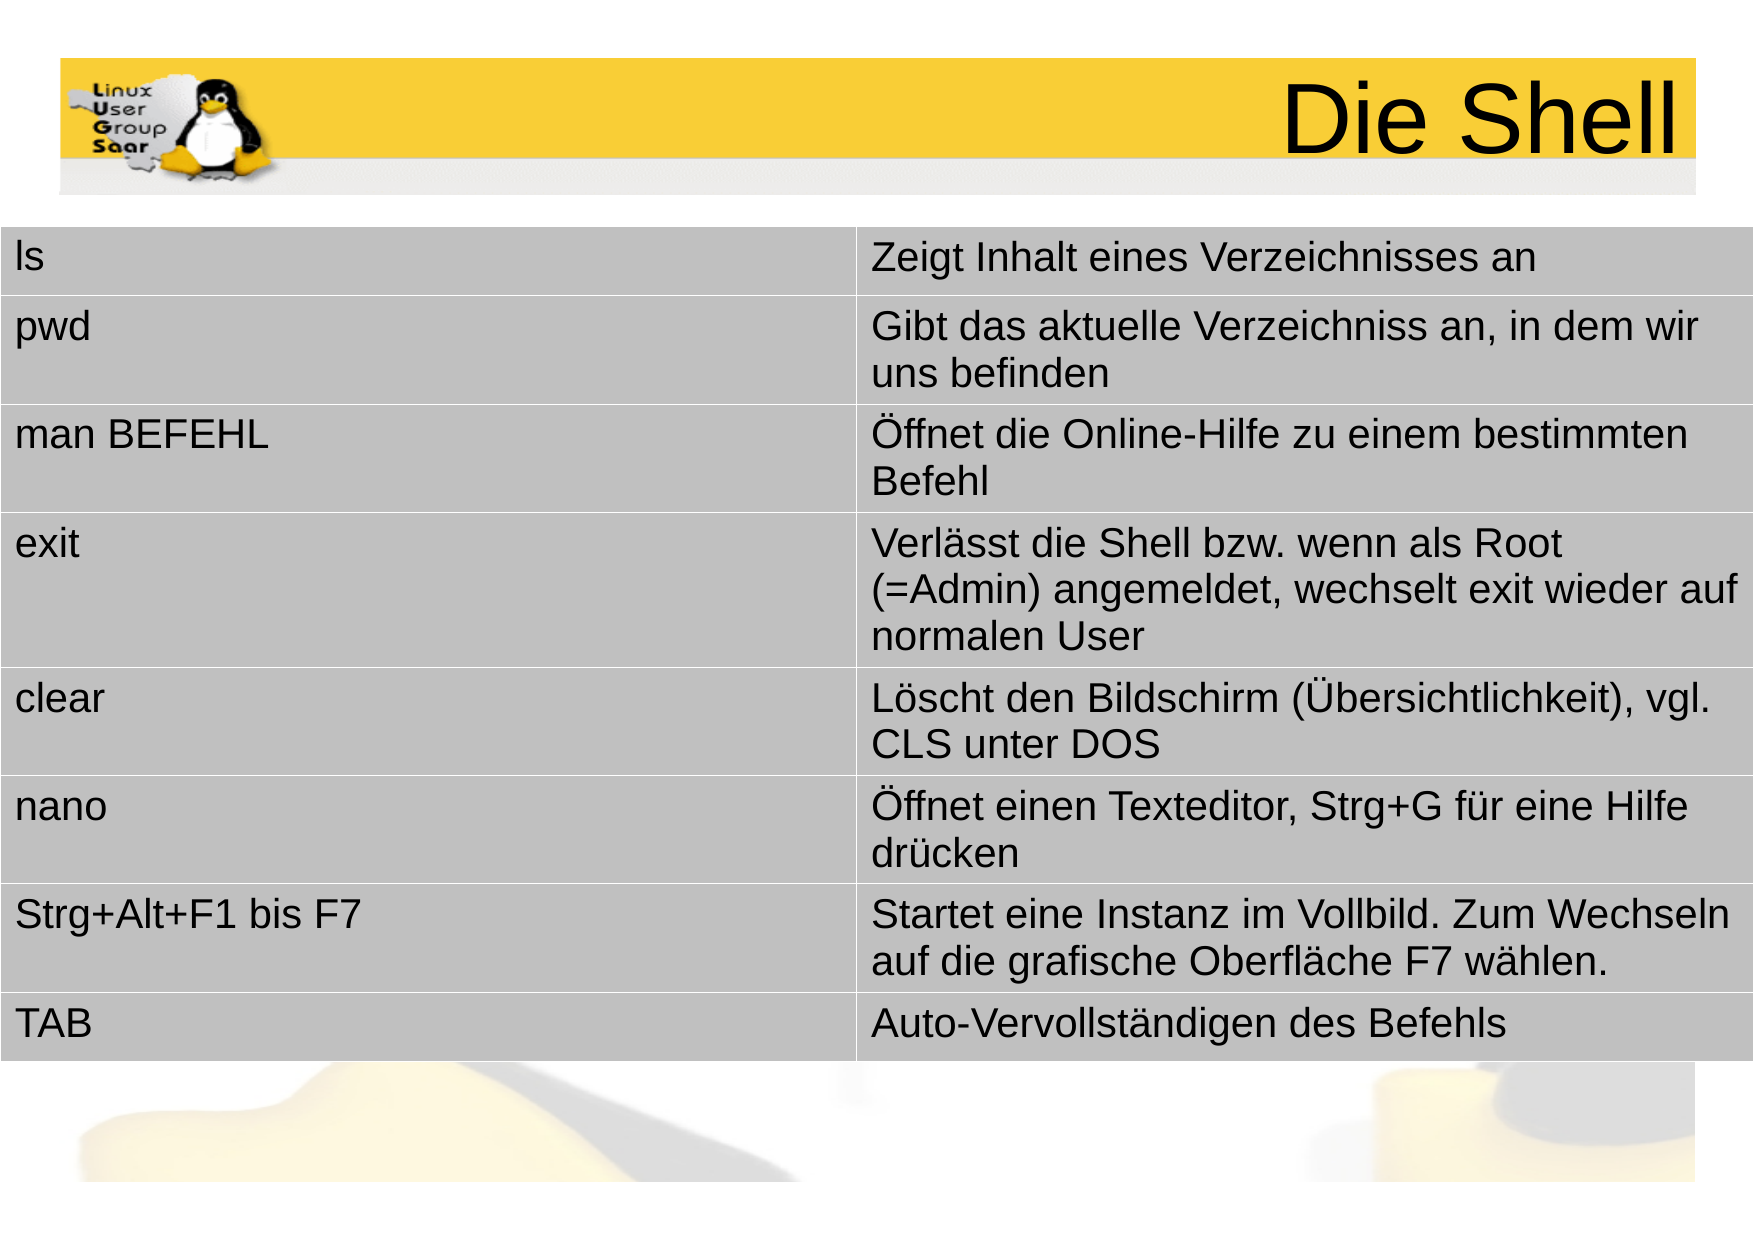

Die Shell
| ls | Zeigt Inhalt eines Verzeichnisses an |
| --- | --- |
| pwd | Gibt das aktuelle Verzeichniss an, in dem wir uns befinden |
| man BEFEHL | Öffnet die Online-Hilfe zu einem bestimmten Befehl |
| exit | Verlässt die Shell bzw. wenn als Root (=Admin) angemeldet, wechselt exit wieder auf normalen User |
| clear | Löscht den Bildschirm (Übersichtlichkeit), vgl. CLS unter DOS |
| nano | Öffnet einen Texteditor, Strg+G für eine Hilfe drücken |
| Strg+Alt+F1 bis F7 | Startet eine Instanz im Vollbild. Zum Wechseln auf die grafische Oberfläche F7 wählen. |
| TAB | Auto-Vervollständigen des Befehls |